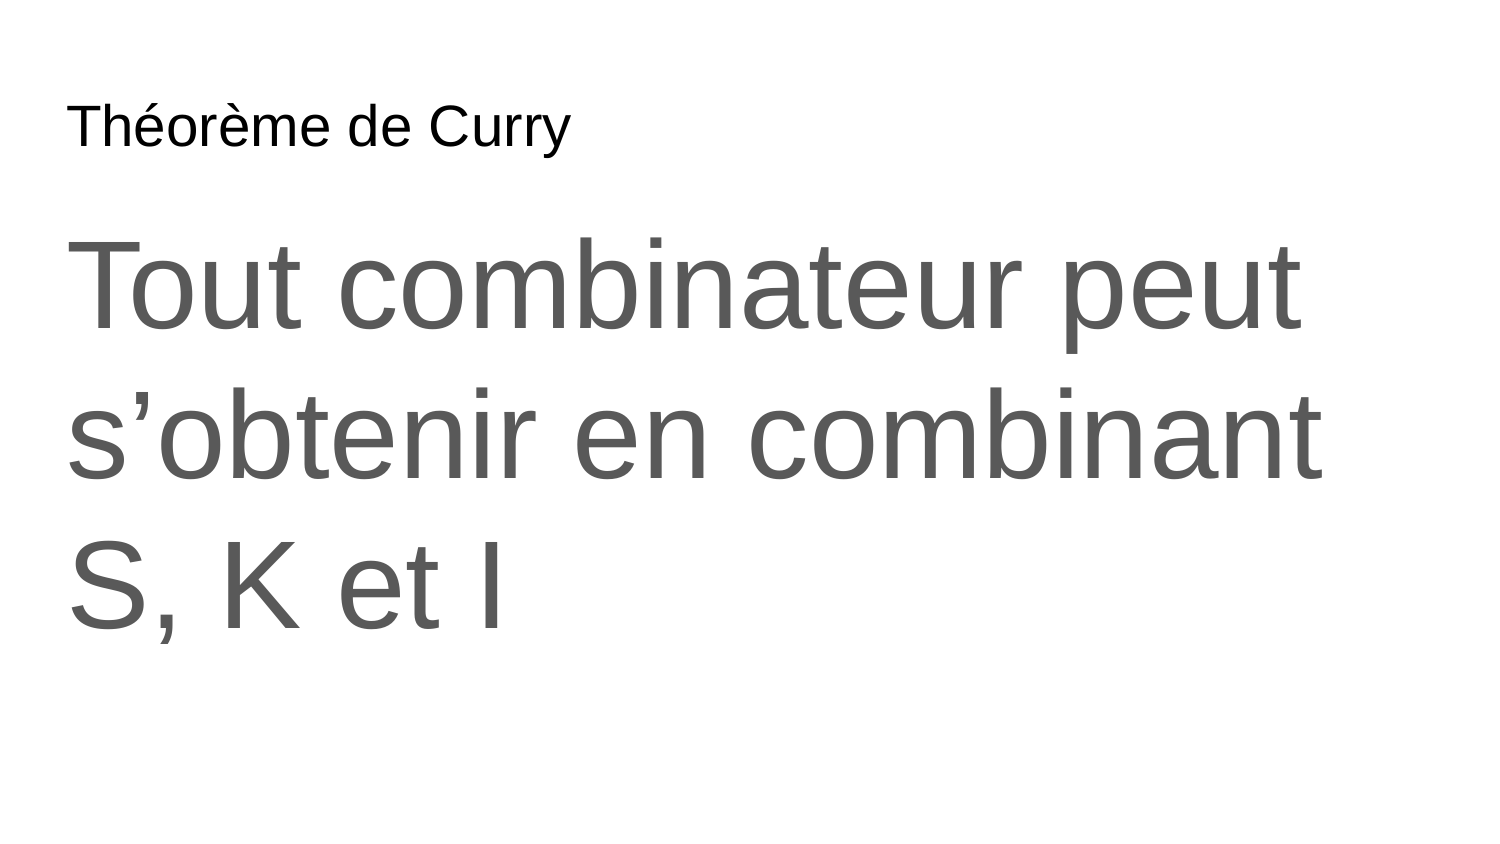

# Théorème de Curry
Tout combinateur peut s’obtenir en combinant S, K et I